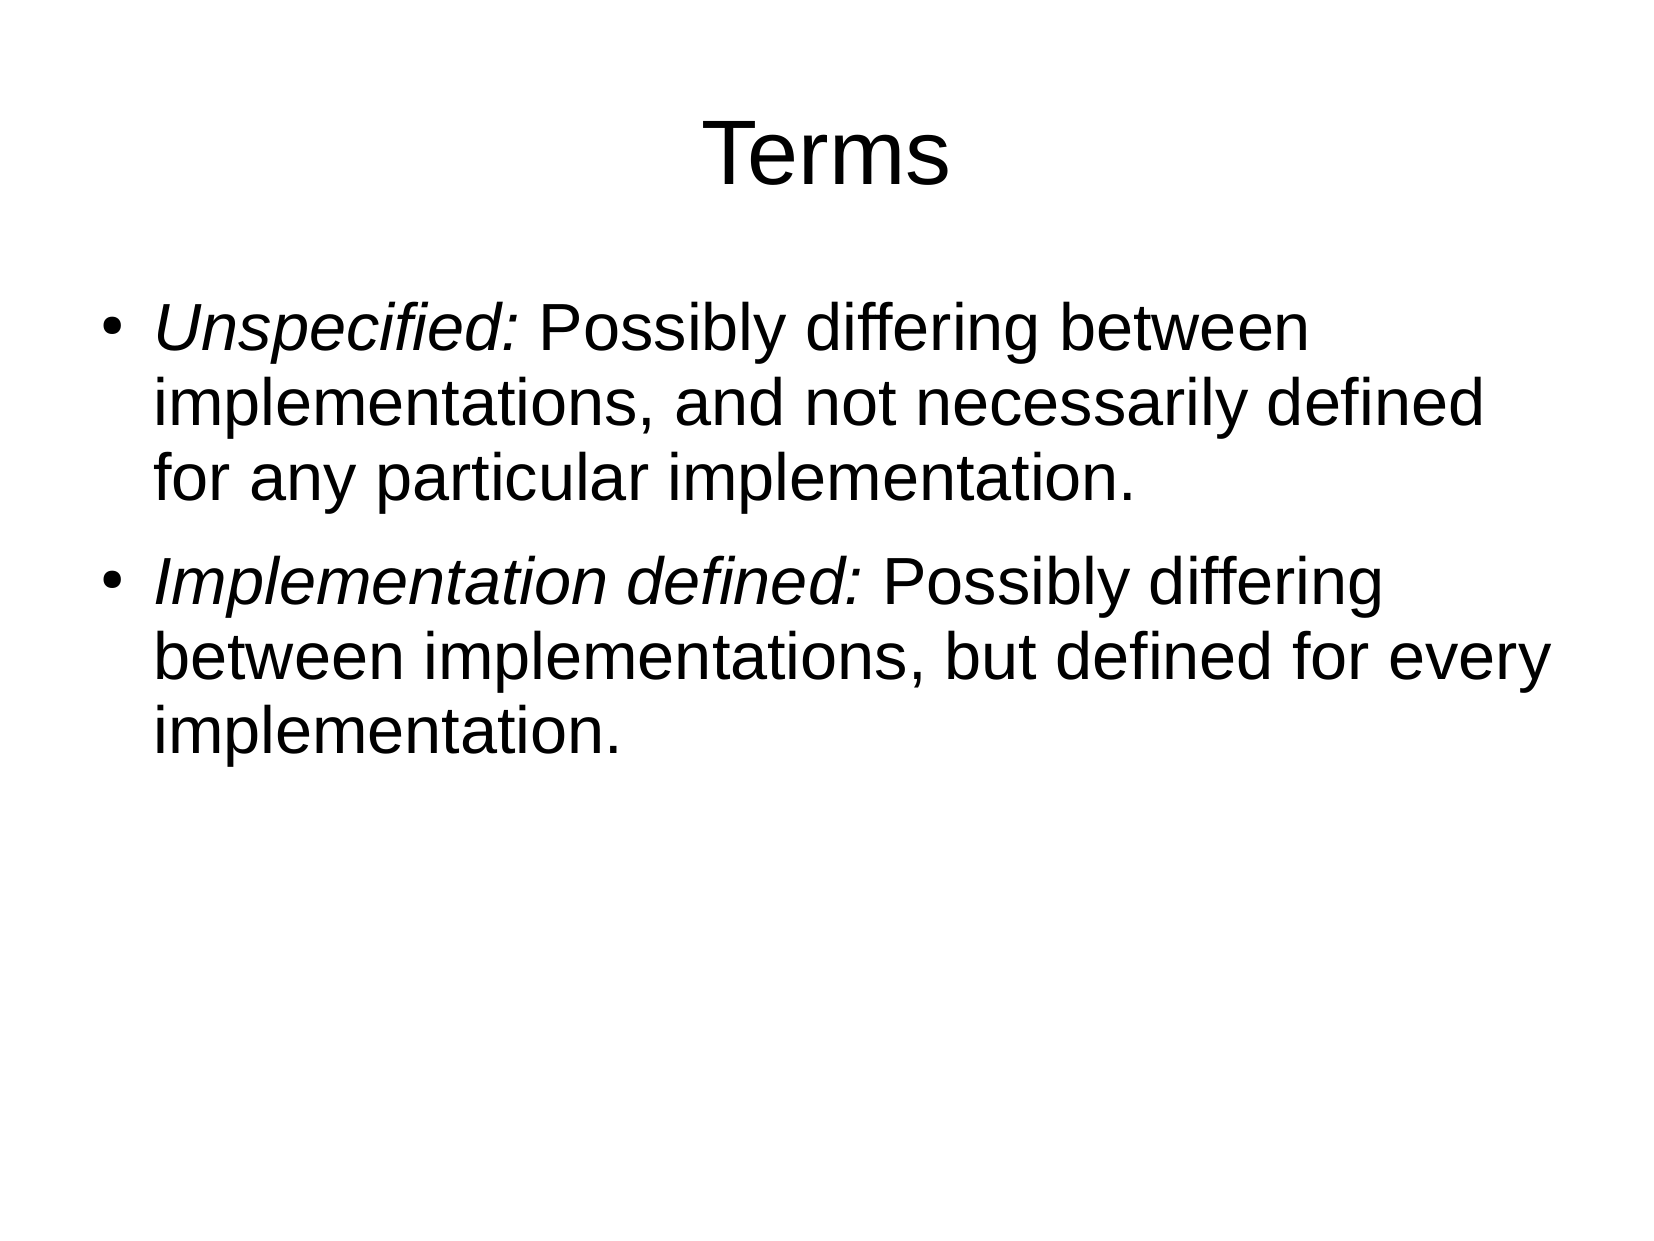

# Terms
Unspecified: Possibly differing between implementations, and not necessarily defined for any particular implementation.
Implementation defined: Possibly differing between implementations, but defined for every implementation.